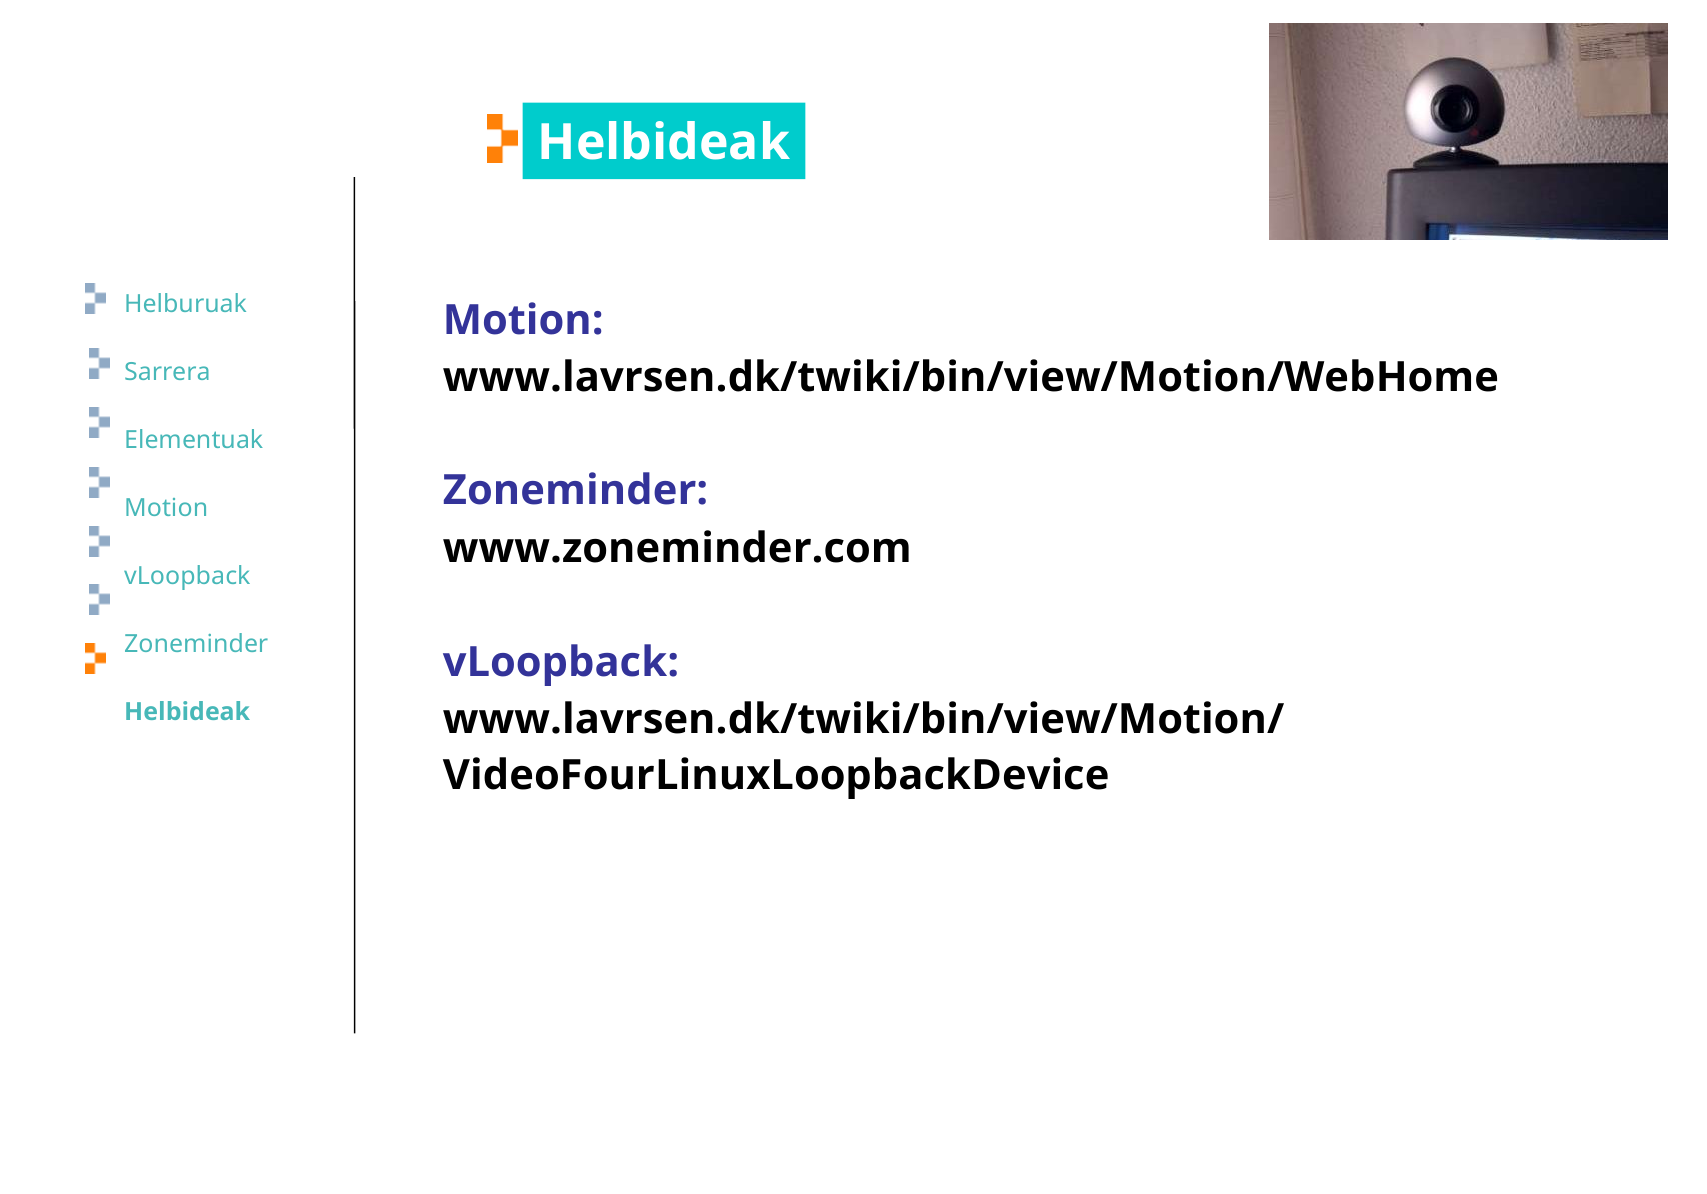

Helbideak
Helburuak
Sarrera
Elementuak
Motion
vLoopback
Zoneminder
Helbideak
Motion:
www.lavrsen.dk/twiki/bin/view/Motion/WebHome
Zoneminder:
www.zoneminder.com
vLoopback:
www.lavrsen.dk/twiki/bin/view/Motion/VideoFourLinuxLoopbackDevice